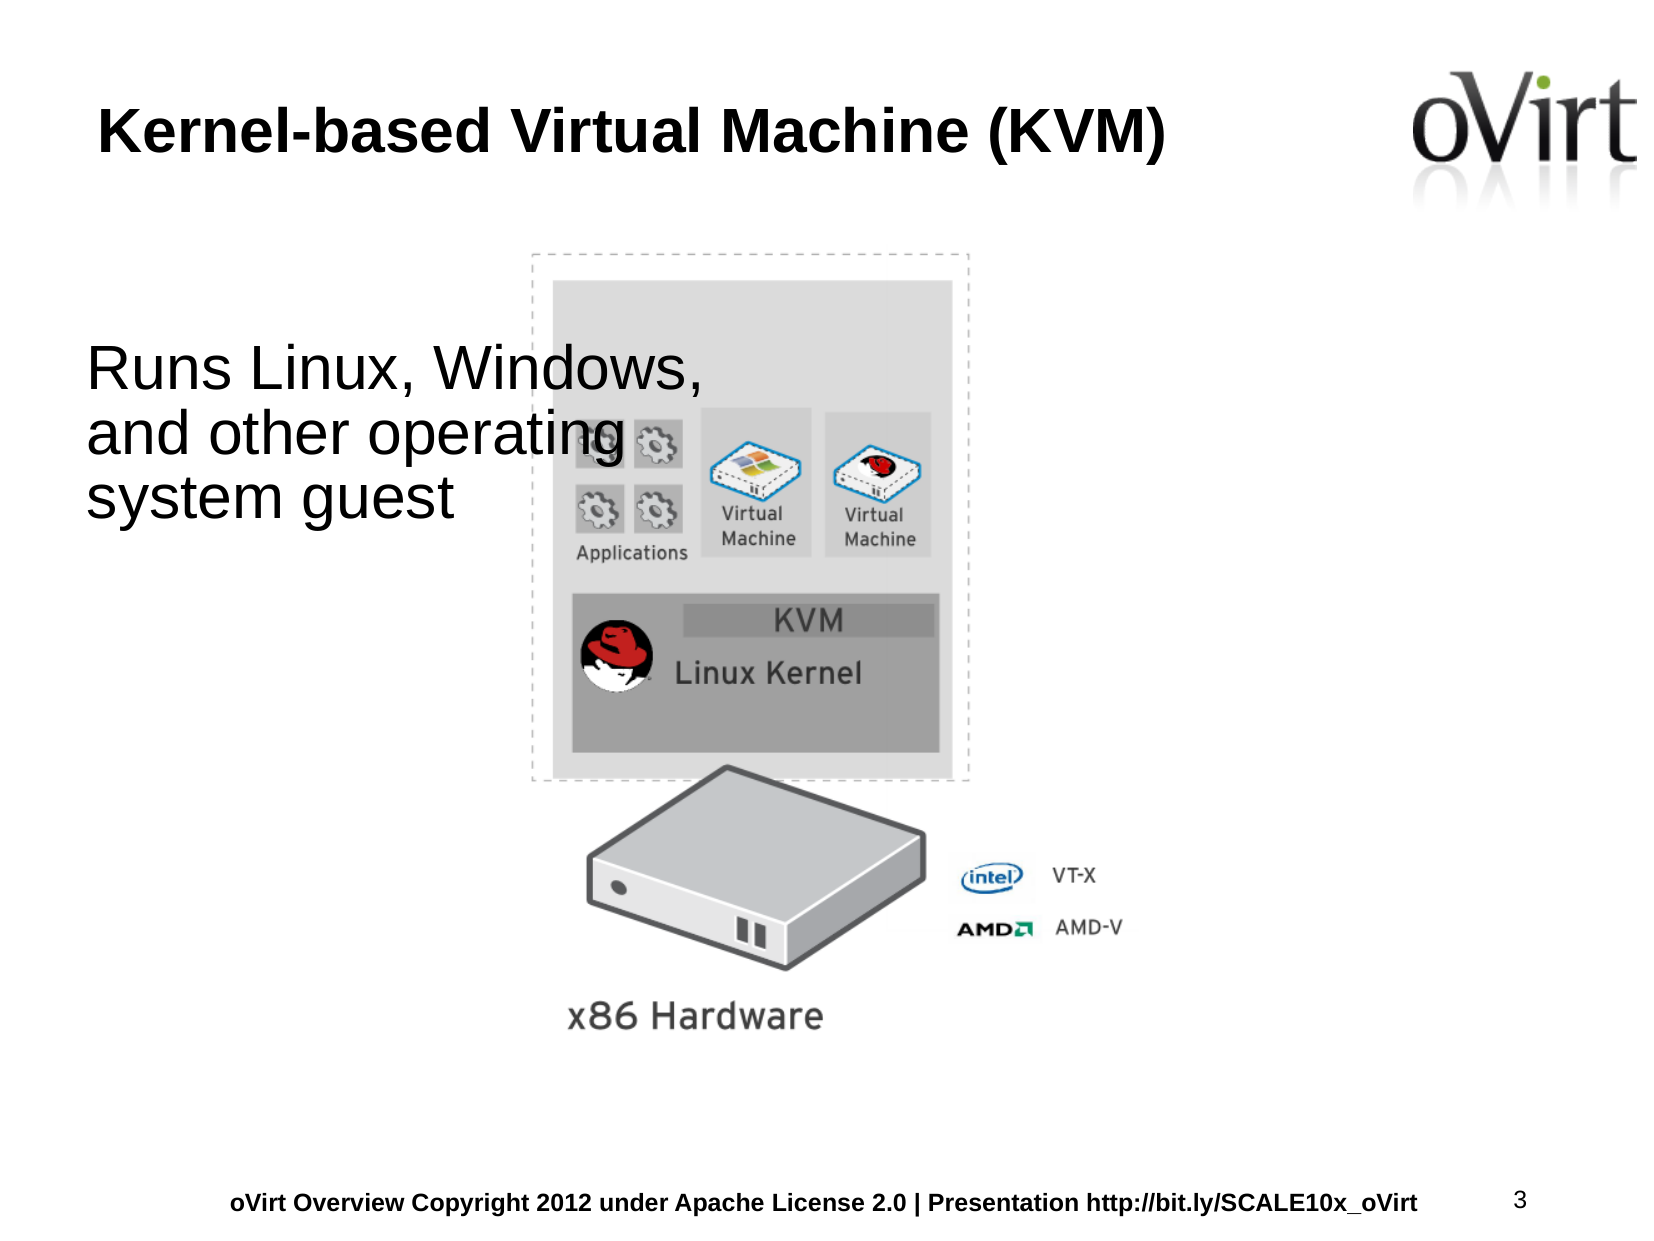

# Kernel-based Virtual Machine (KVM)
Runs Linux, Windows, and other operating system guest